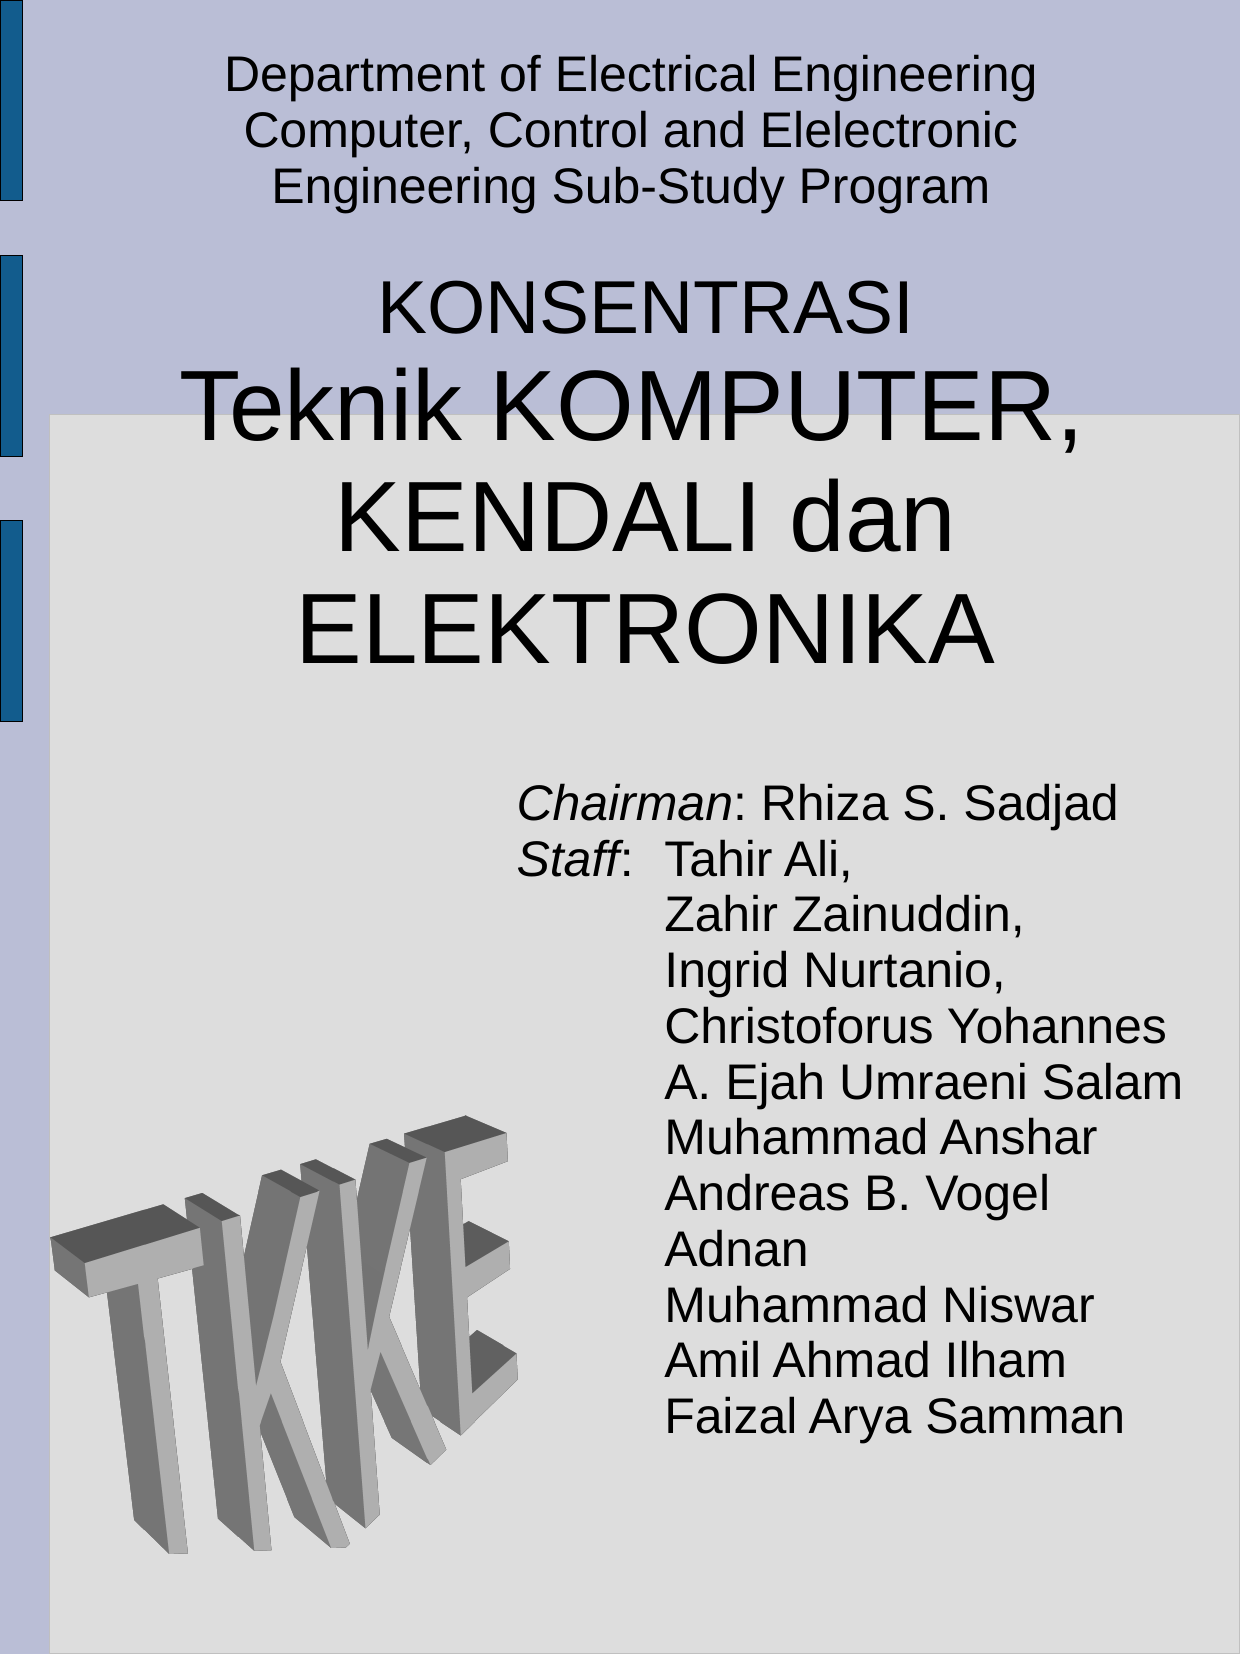

Department of Electrical Engineering
Computer, Control and Elelectronic Engineering Sub-Study Program
KONSENTRASI
Teknik KOMPUTER,
KENDALI dan ELEKTRONIKA
Chairman: Rhiza S. Sadjad
Staff: 	Tahir Ali,
		Zahir Zainuddin,
		Ingrid Nurtanio,
		Christoforus Yohannes
		A. Ejah Umraeni Salam
		Muhammad Anshar
		Andreas B. Vogel
		Adnan
		Muhammad Niswar
		Amil Ahmad Ilham
		Faizal Arya Samman
TKKE